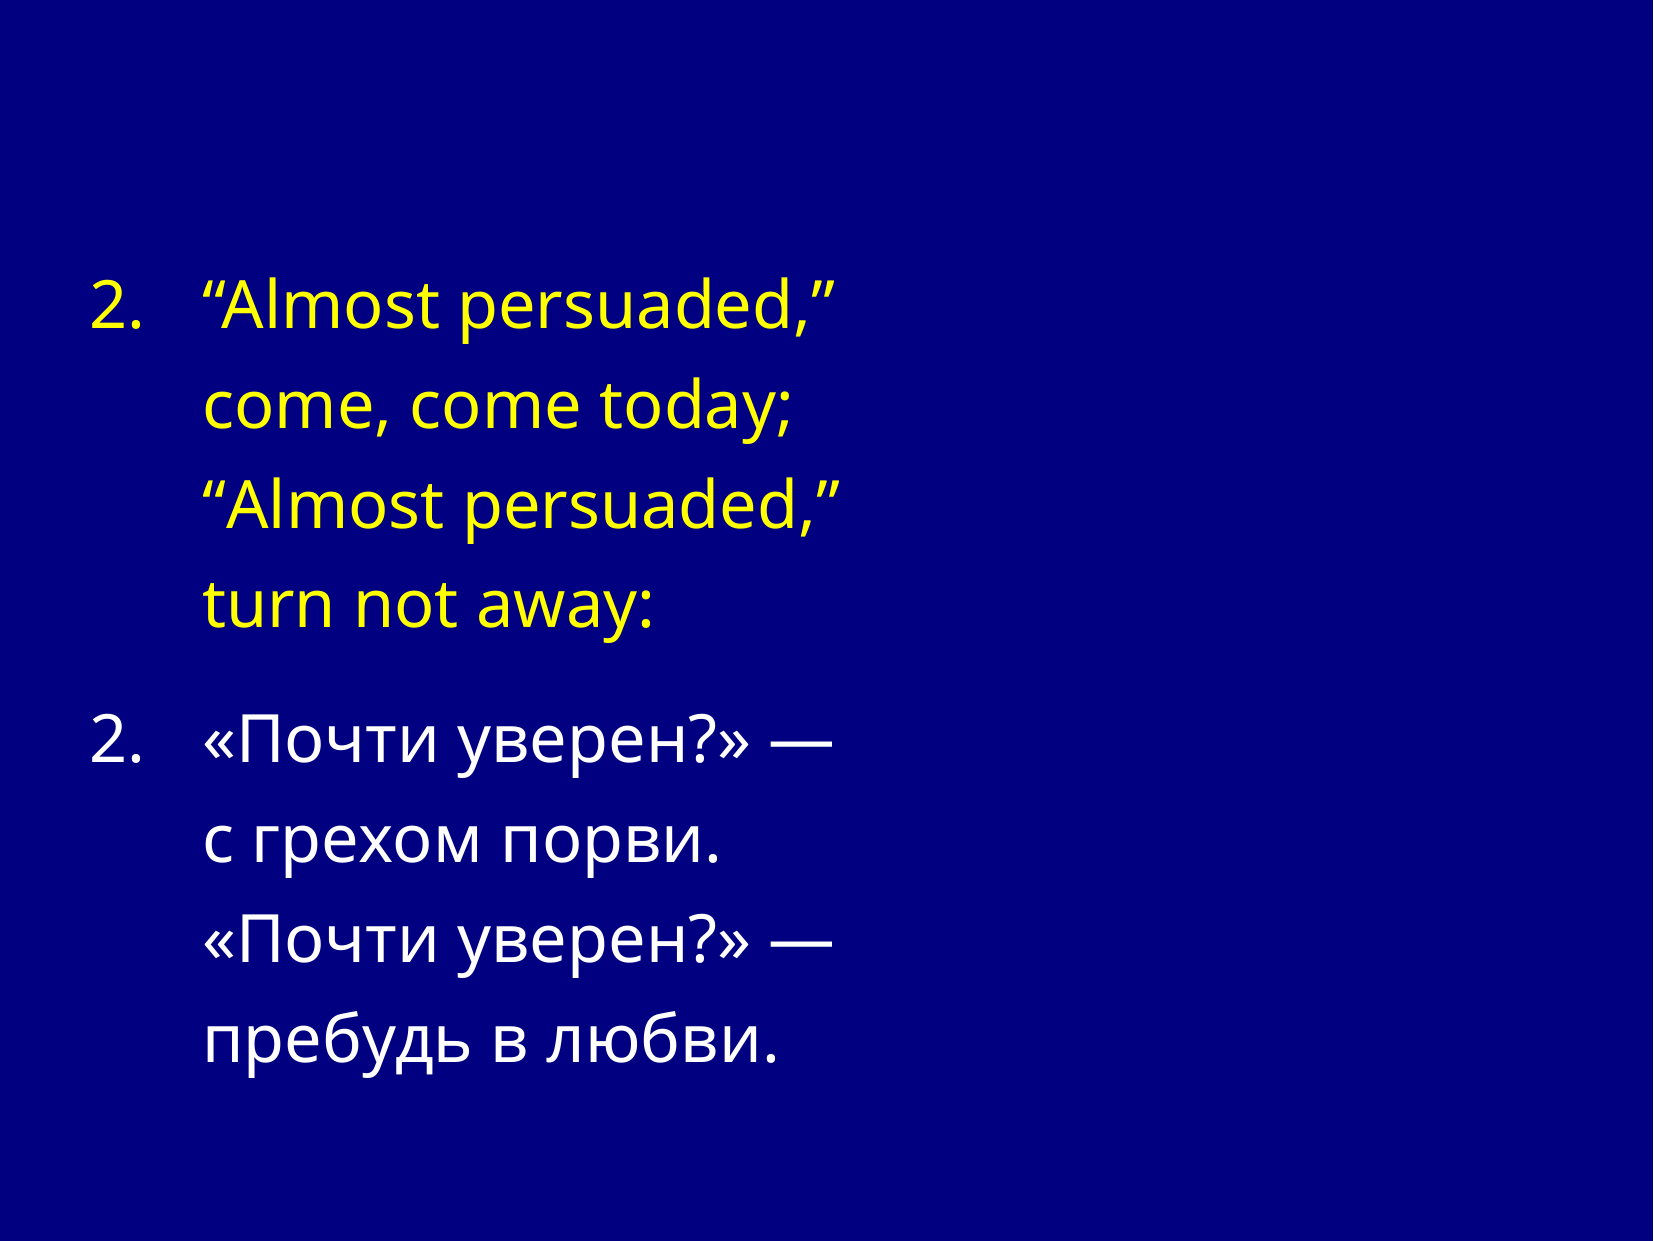

2.	“Almost persuaded,”
	come, come today;
	“Almost persuaded,”
	turn not away:
2.	«Почти уверен?» —
	с грехом порви.
	«Почти уверен?» —
	пребудь в любви.